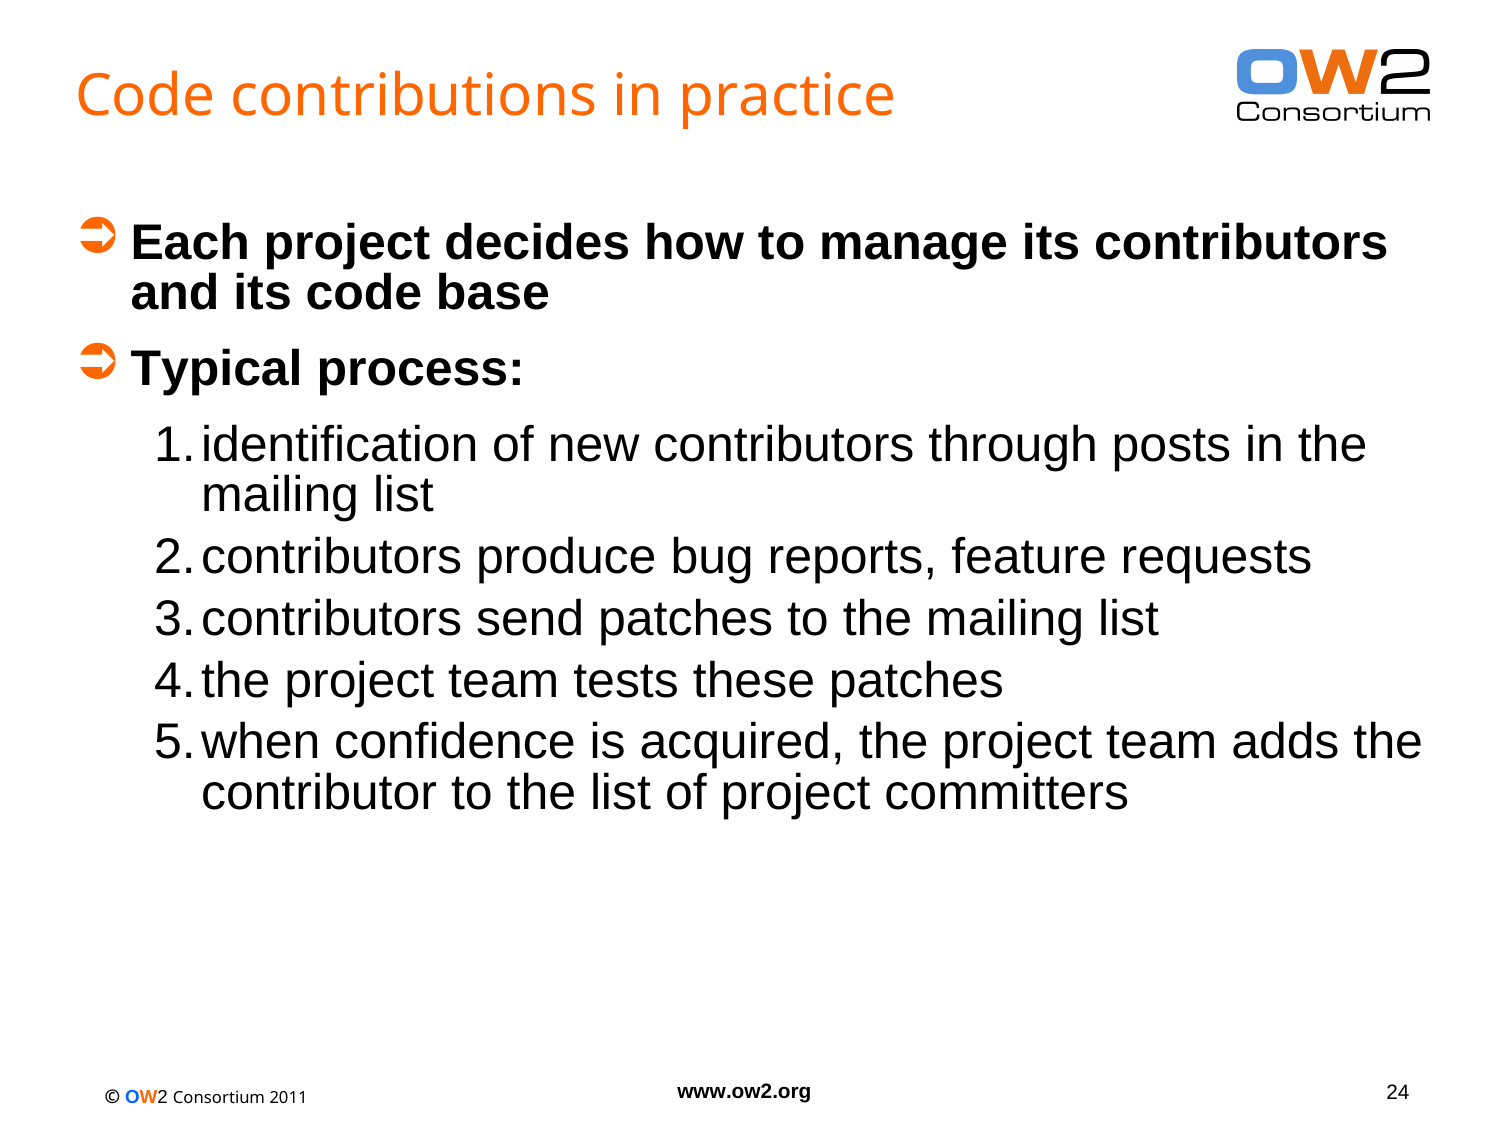

# Code contributions in practice
Each project decides how to manage its contributors and its code base
Typical process:
identification of new contributors through posts in the mailing list
contributors produce bug reports, feature requests
contributors send patches to the mailing list
the project team tests these patches
when confidence is acquired, the project team adds the contributor to the list of project committers
24